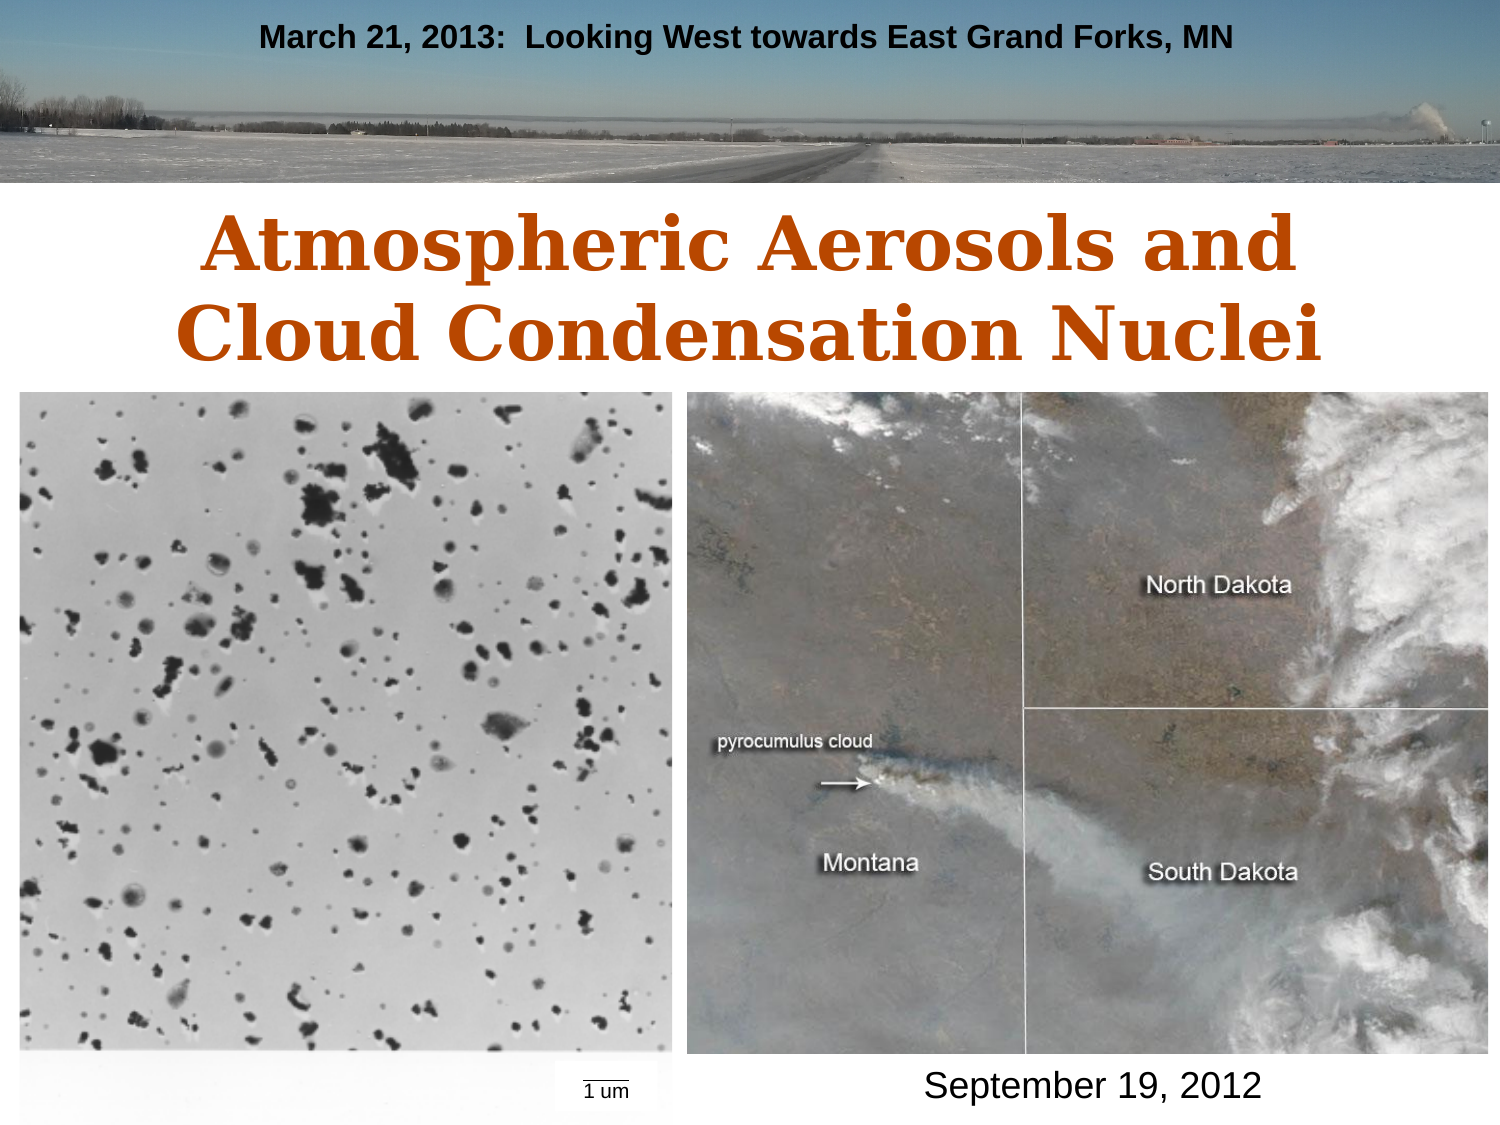

March 21, 2013: Looking West towards East Grand Forks, MN
Atmospheric Aerosols and
Cloud Condensation Nuclei
September 19, 2012
1 um